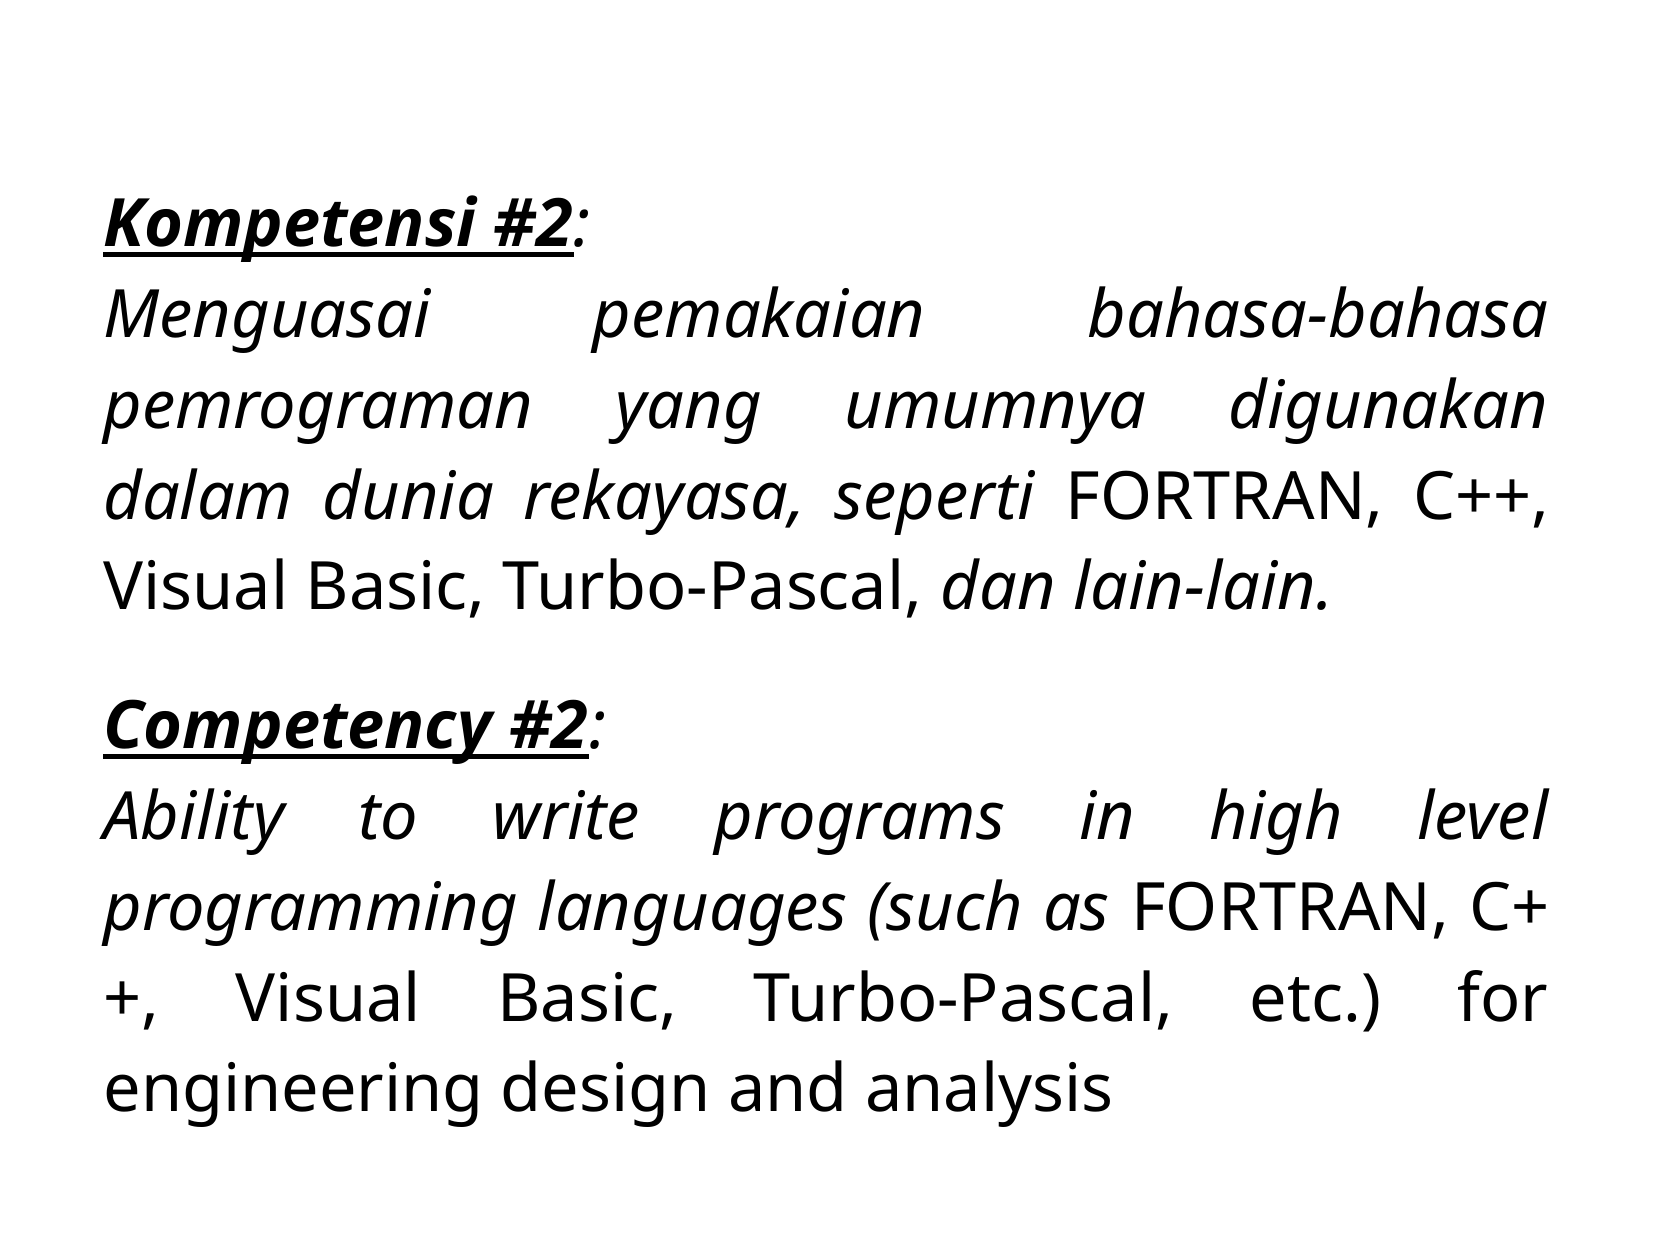

Kompetensi #2:
Menguasai pemakaian bahasa-bahasa pemrograman yang umumnya digunakan dalam dunia rekayasa, seperti FORTRAN, C++, Visual Basic, Turbo-Pascal, dan lain-lain.
Competency #2:
Ability to write programs in high level programming languages (such as FORTRAN, C++, Visual Basic, Turbo-Pascal, etc.) for engineering design and analysis